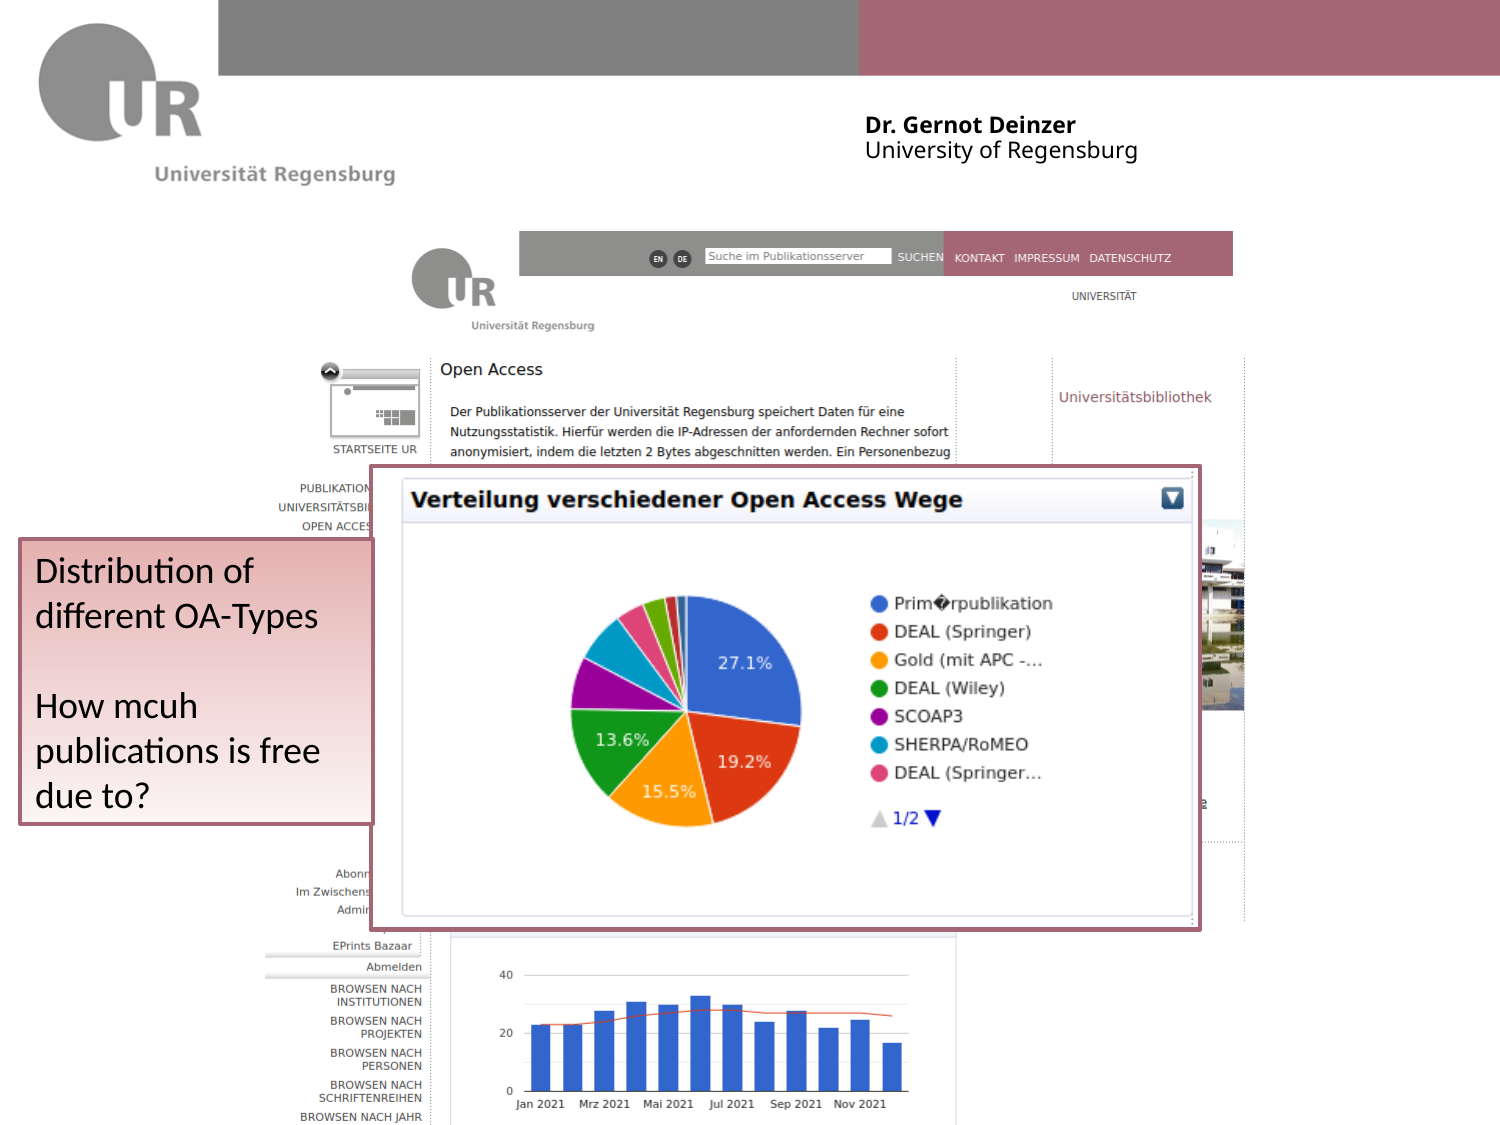

Distribution of different OA-Types
How mcuh publications is free due to?